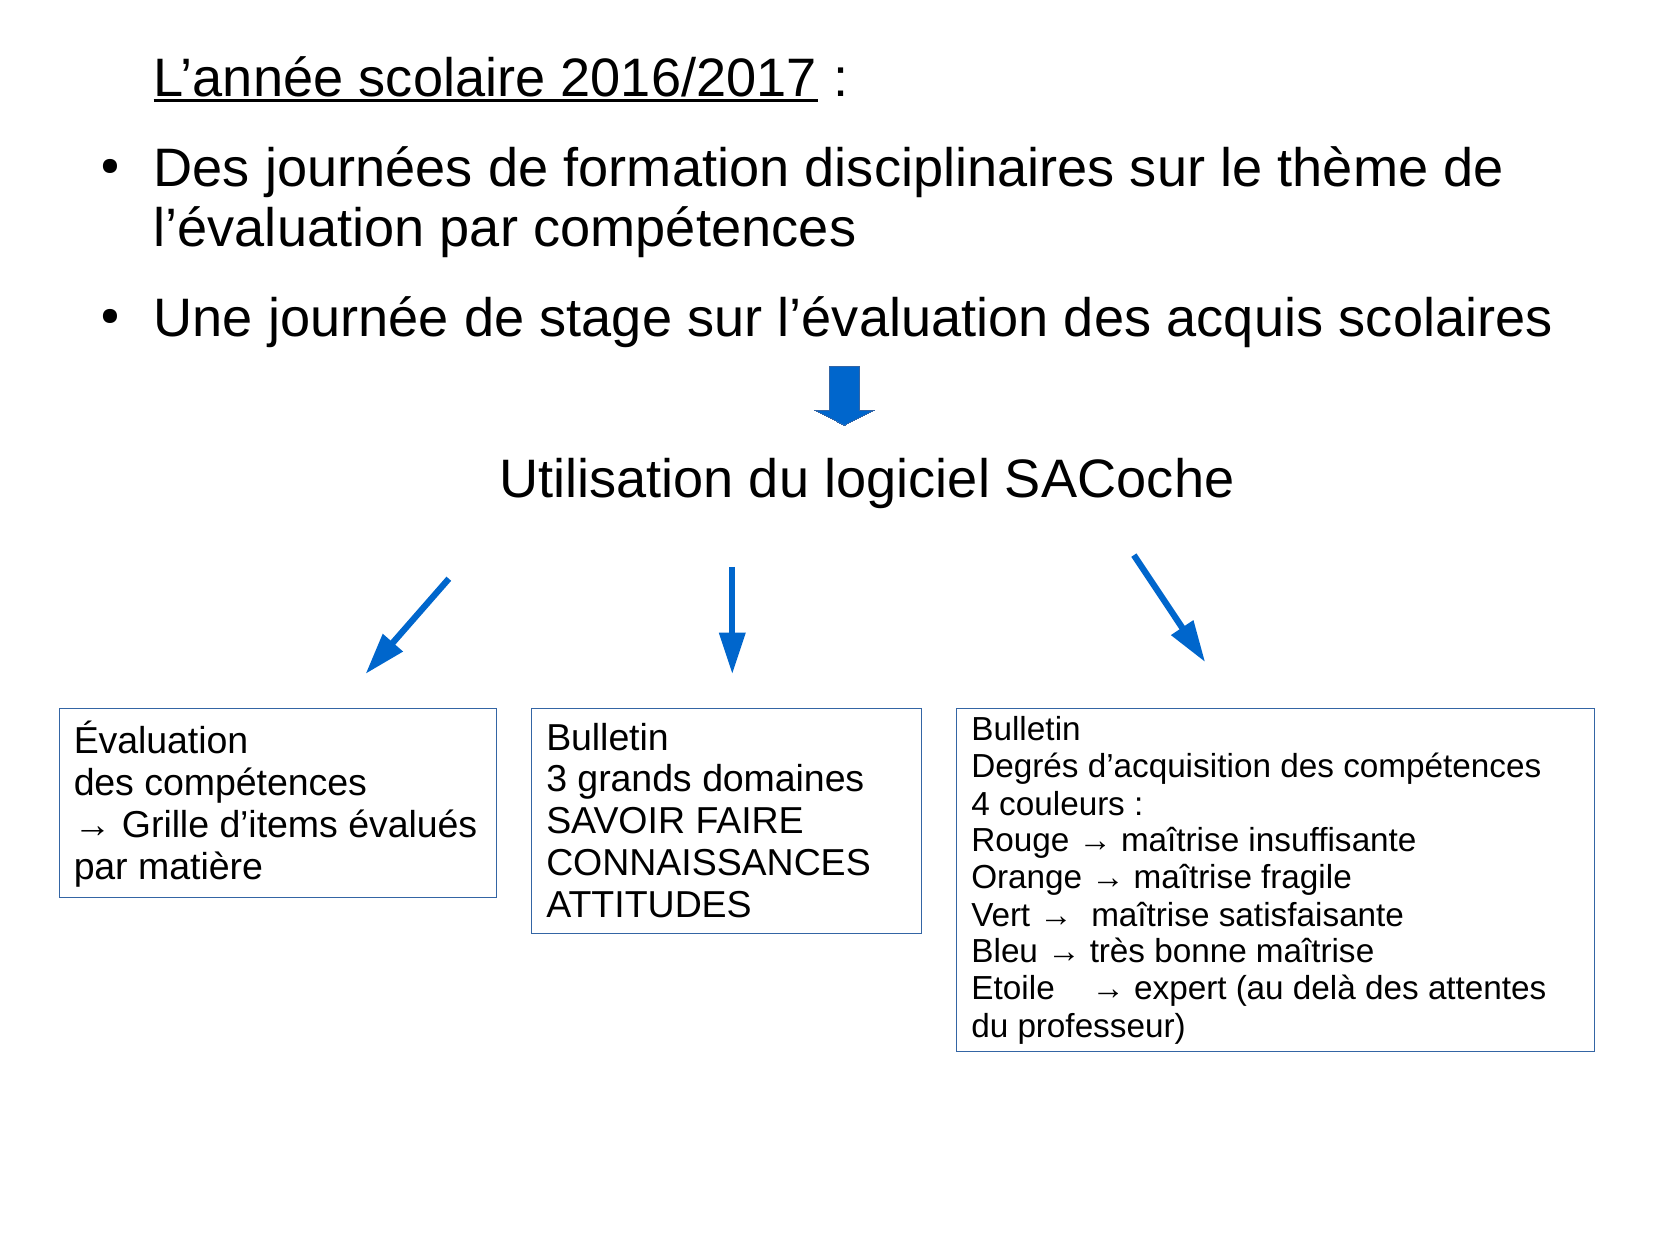

# L’année scolaire 2016/2017 :
Des journées de formation disciplinaires sur le thème de l’évaluation par compétences
Une journée de stage sur l’évaluation des acquis scolaires
Utilisation du logiciel SACoche
Évaluation
des compétences
→ Grille d’items évalués
par matière
Bulletin
3 grands domaines
SAVOIR FAIRE
CONNAISSANCES
ATTITUDES
Bulletin
Degrés d’acquisition des compétences
4 couleurs :
Rouge → maîtrise insuffisante
Orange → maîtrise fragile
Vert → maîtrise satisfaisante
Bleu → très bonne maîtrise
Etoile → expert (au delà des attentes
du professeur)